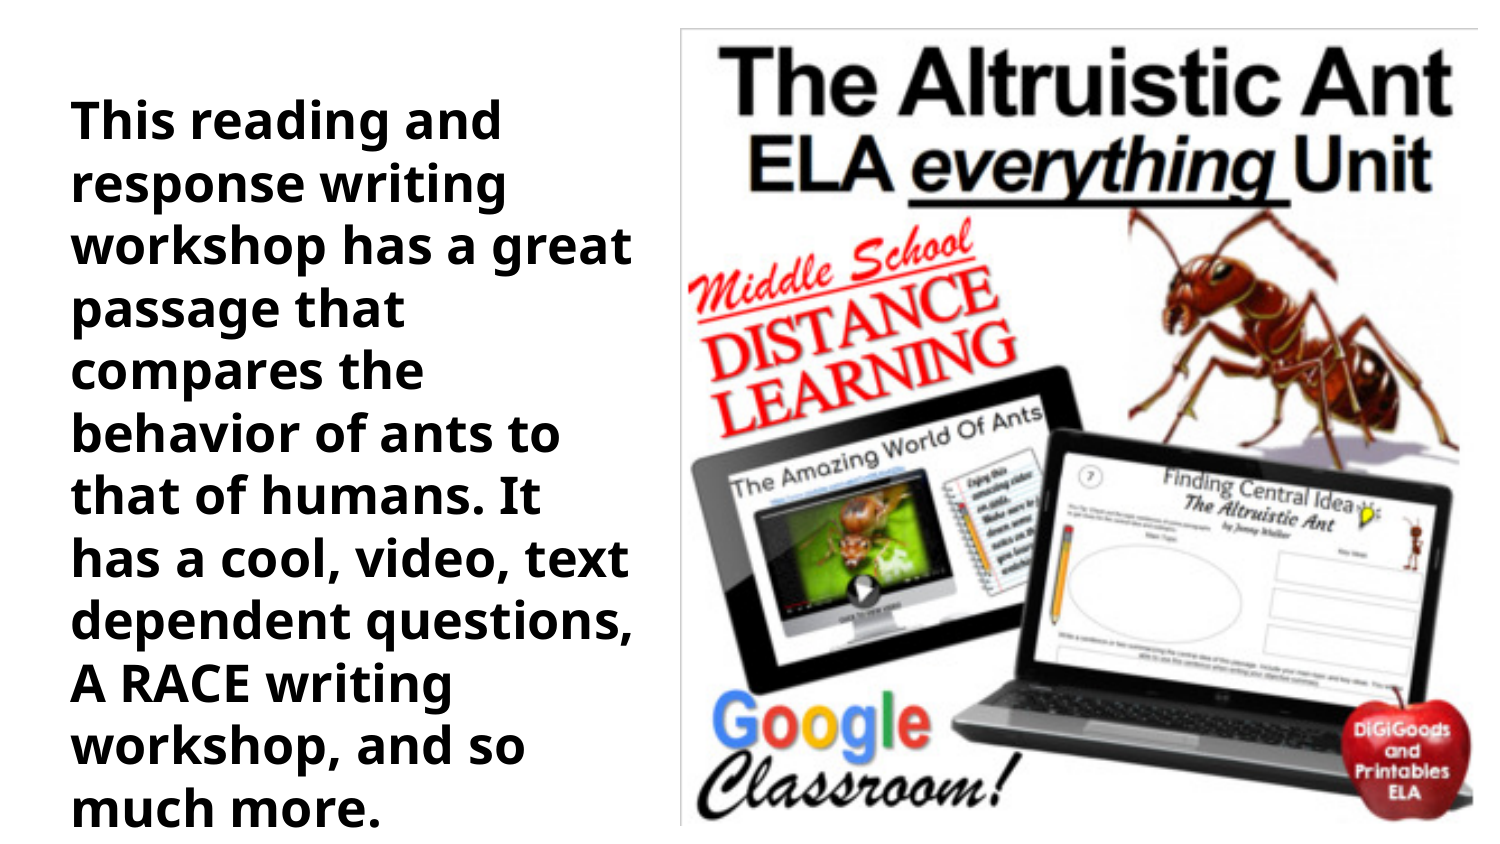

This reading and response writing workshop has a great passage that compares the behavior of ants to that of humans. It has a cool, video, text dependent questions, A RACE writing workshop, and so much more.
View This Resource